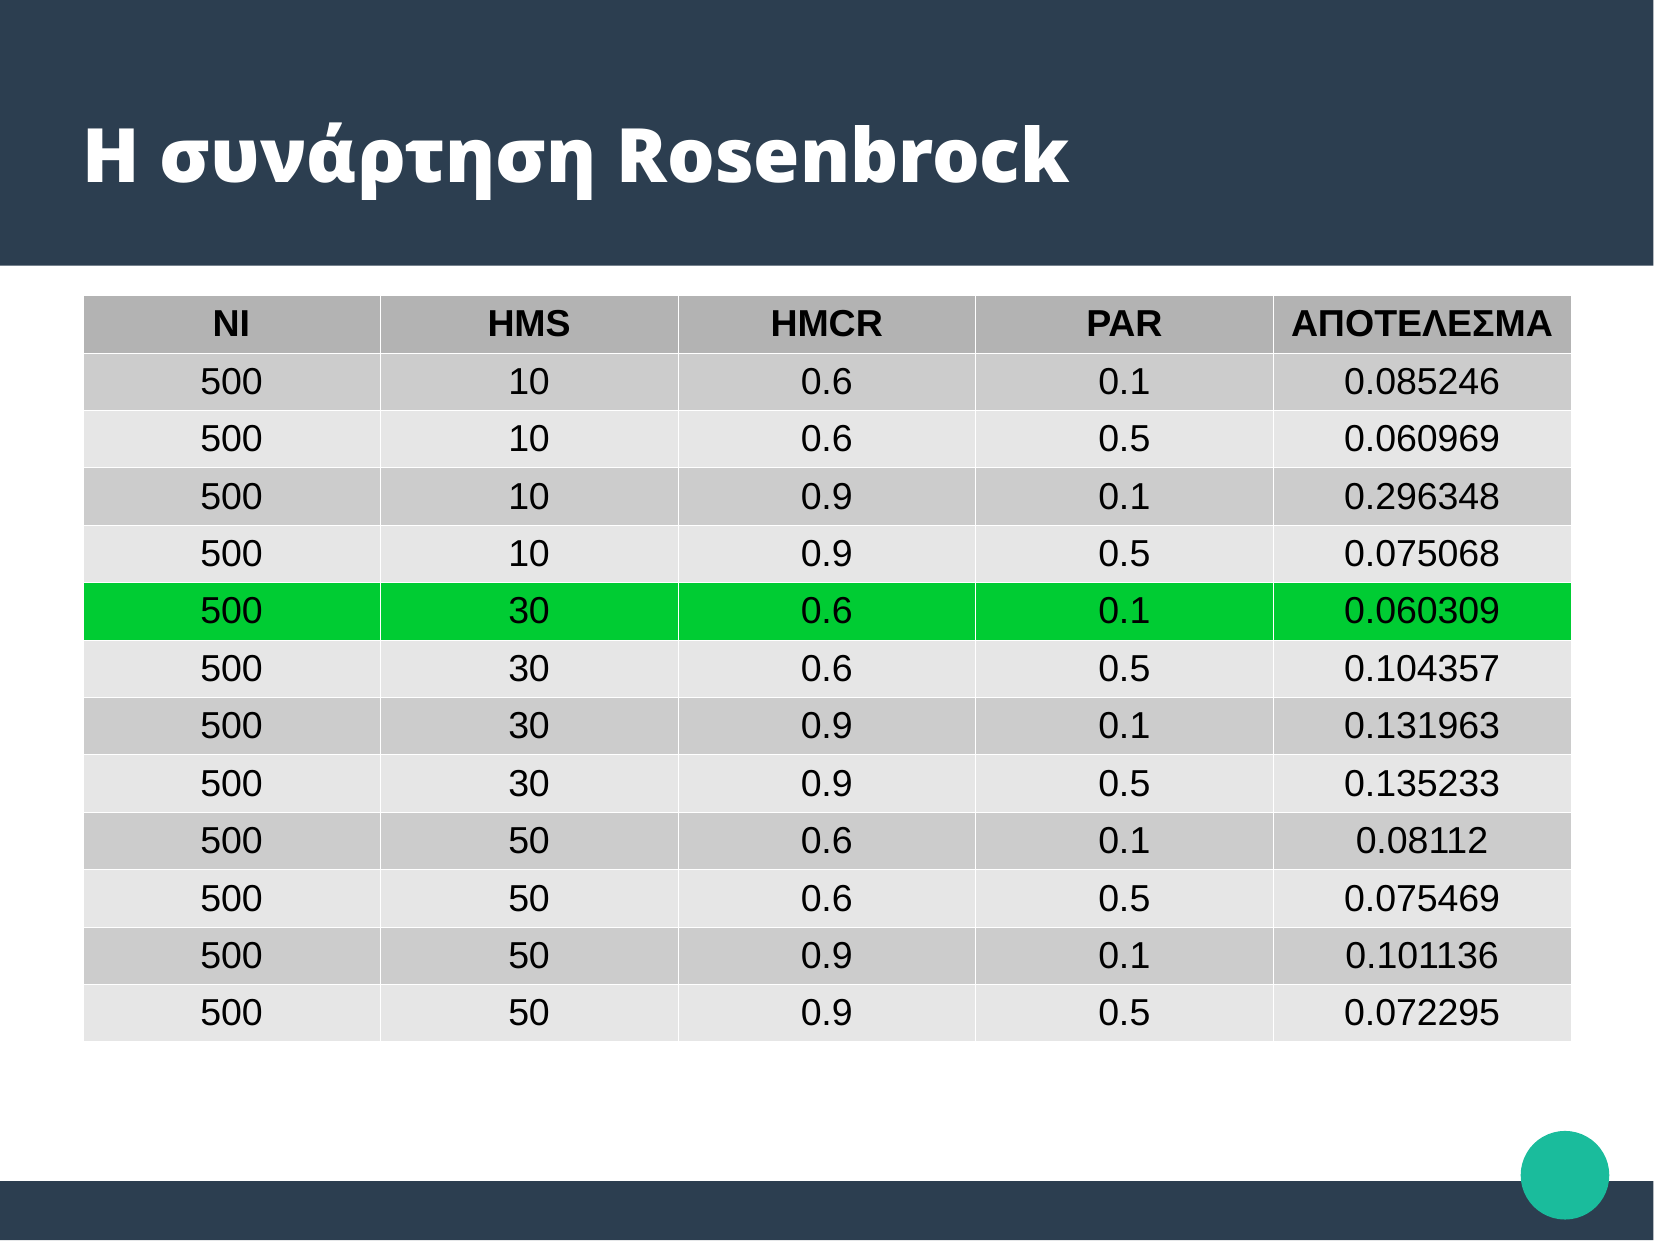

# Η συνάρτηση Rosenbrock
| NI | HMS | HMCR | PAR | ΑΠΟΤΕΛΕΣΜΑ |
| --- | --- | --- | --- | --- |
| 500 | 10 | 0.6 | 0.1 | 0.085246 |
| 500 | 10 | 0.6 | 0.5 | 0.060969 |
| 500 | 10 | 0.9 | 0.1 | 0.296348 |
| 500 | 10 | 0.9 | 0.5 | 0.075068 |
| 500 | 30 | 0.6 | 0.1 | 0.060309 |
| 500 | 30 | 0.6 | 0.5 | 0.104357 |
| 500 | 30 | 0.9 | 0.1 | 0.131963 |
| 500 | 30 | 0.9 | 0.5 | 0.135233 |
| 500 | 50 | 0.6 | 0.1 | 0.08112 |
| 500 | 50 | 0.6 | 0.5 | 0.075469 |
| 500 | 50 | 0.9 | 0.1 | 0.101136 |
| 500 | 50 | 0.9 | 0.5 | 0.072295 |